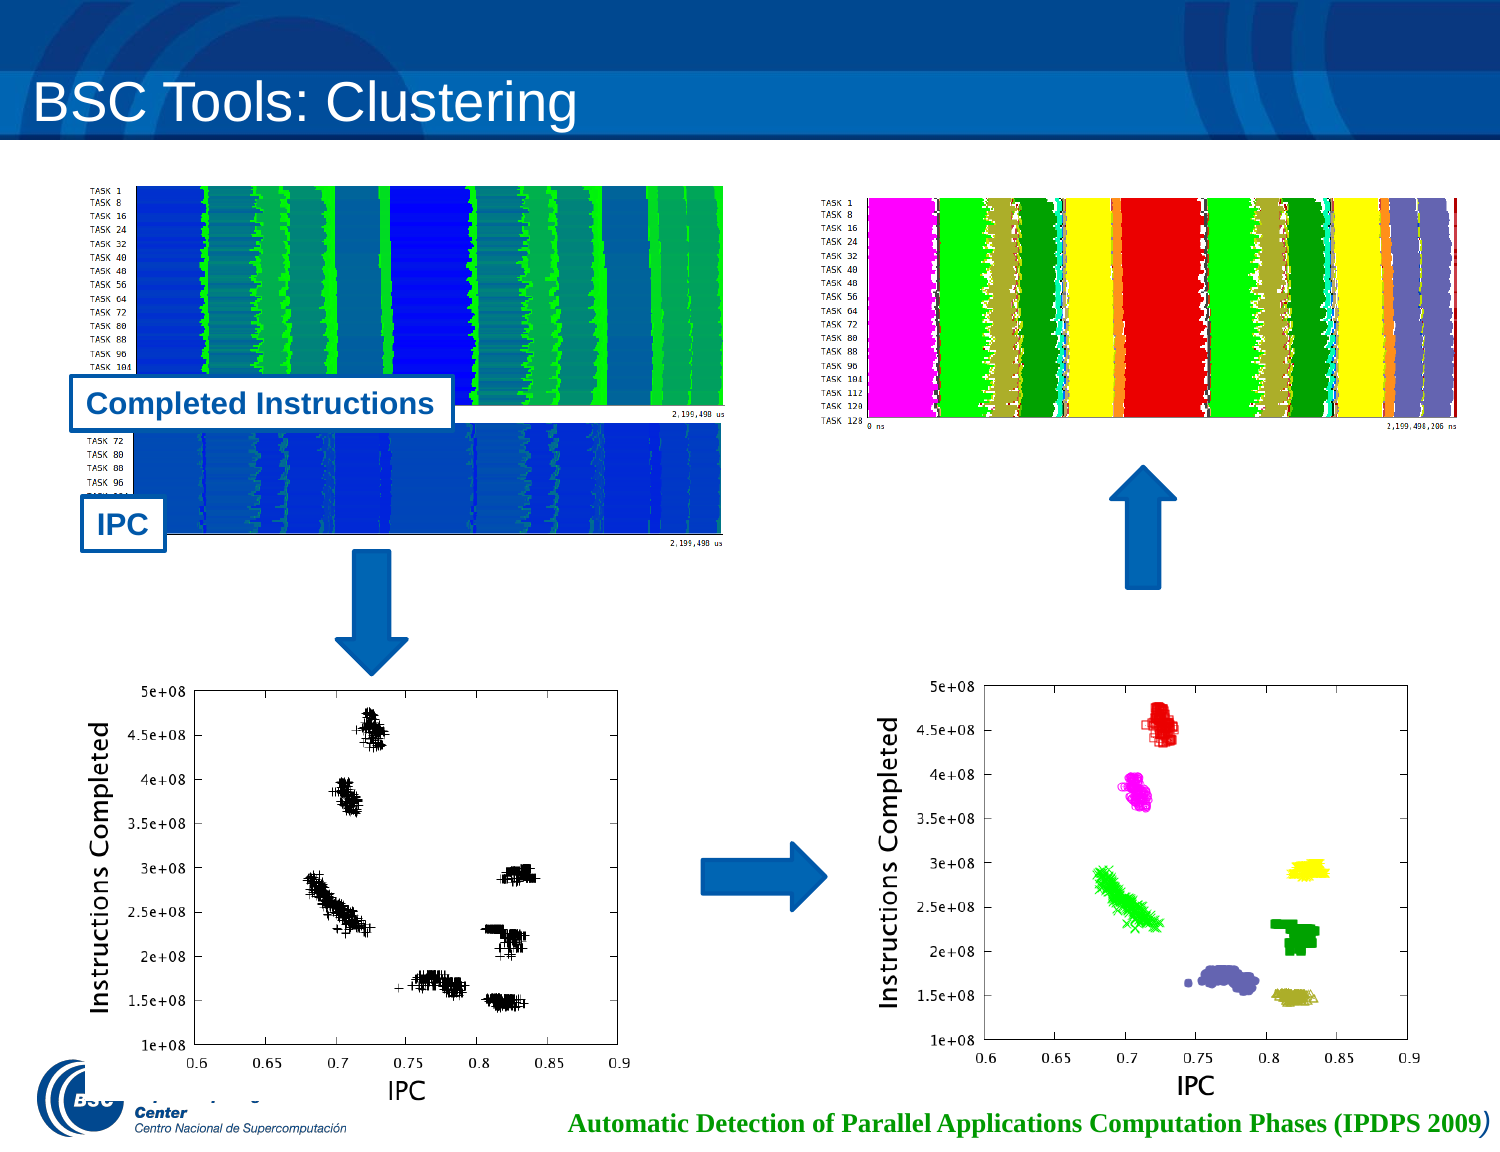

# BSC Tools: Clustering
Completed Instructions
IPC
Automatic Detection of Parallel Applications Computation Phases (IPDPS 2009)